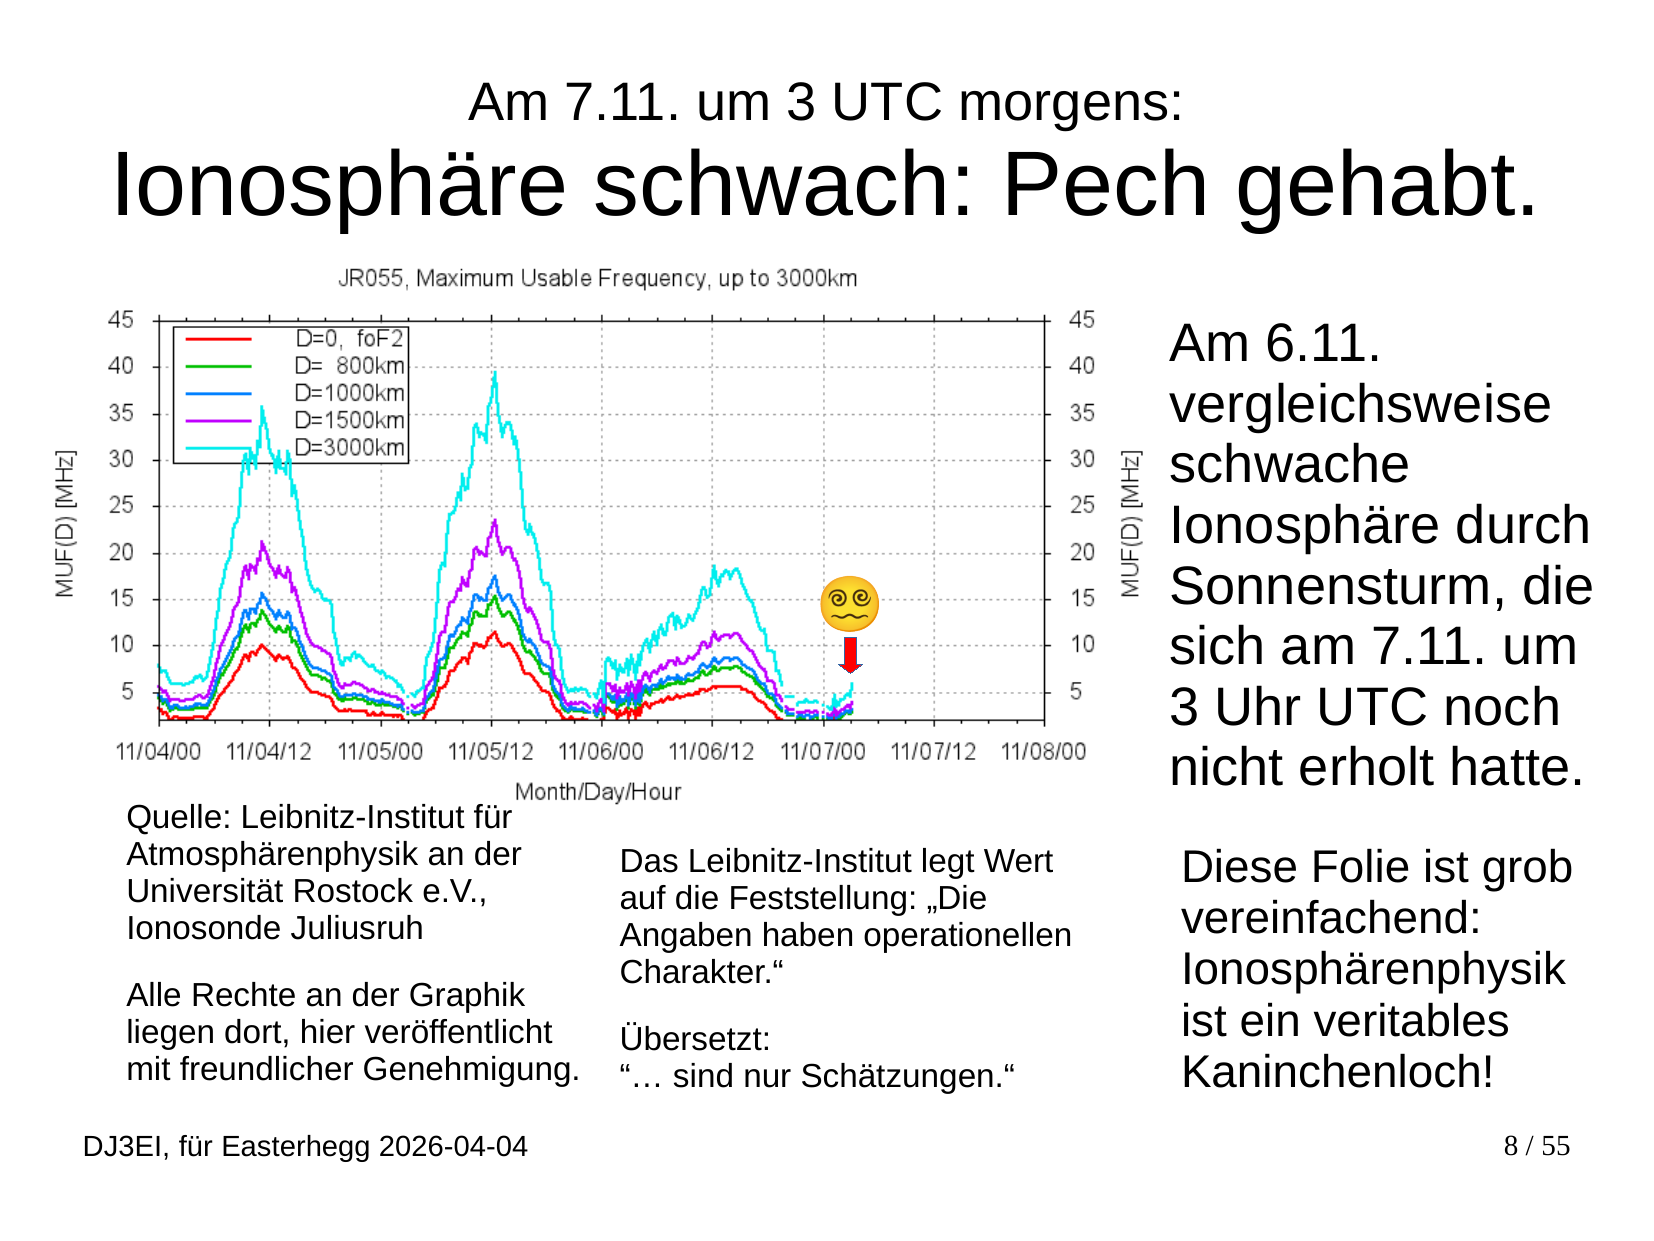

# Am 7.11. um 3 UTC morgens: Ionosphäre schwach: Pech gehabt.
Am 6.11. vergleichsweise schwache
Ionosphäre durch Sonnensturm, die sich am 7.11. um 3 Uhr UTC noch nicht erholt hatte.
Quelle: Leibnitz-Institut für Atmosphärenphysik an der Universität Rostock e.V., Ionosonde Juliusruh
Alle Rechte an der Graphik liegen dort, hier veröffentlicht mit freundlicher Genehmigung.
Diese Folie ist grob
vereinfachend:
Ionosphärenphysik
ist ein veritables
Kaninchenloch!
Das Leibnitz-Institut legt Wert auf die Feststellung: „Die Angaben haben operationellen Charakter.“
Übersetzt:
“… sind nur Schätzungen.“
8